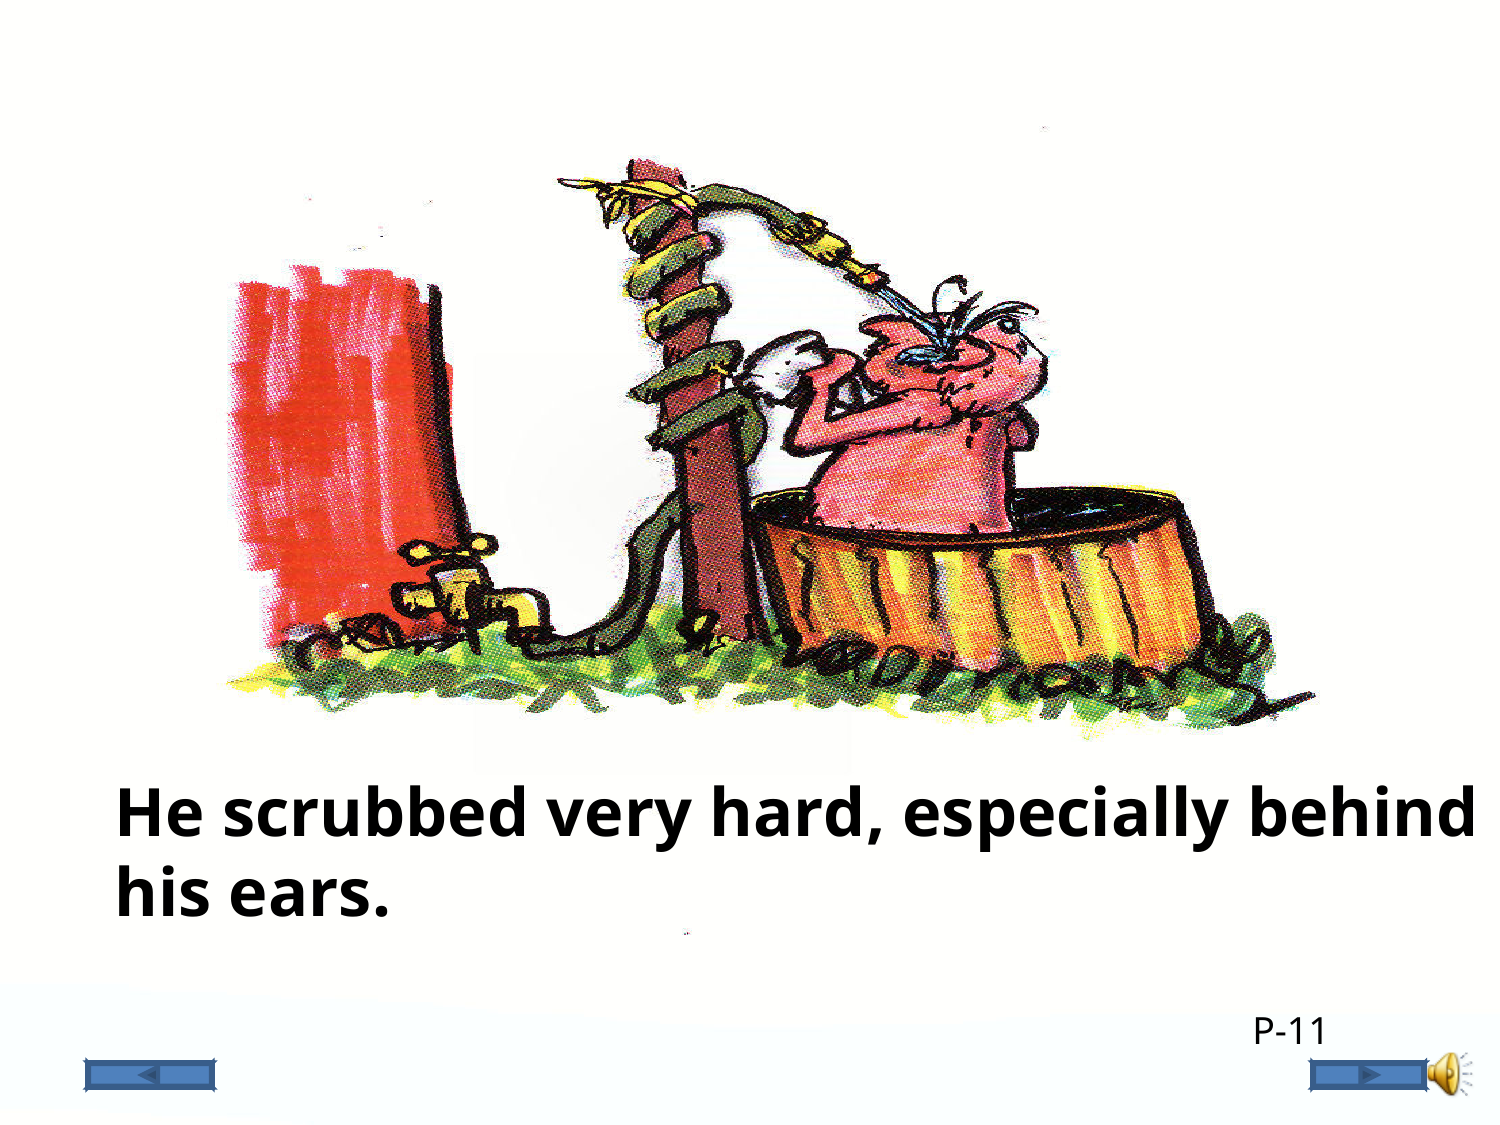

He scrubbed very hard, especially behind his ears.
P-11